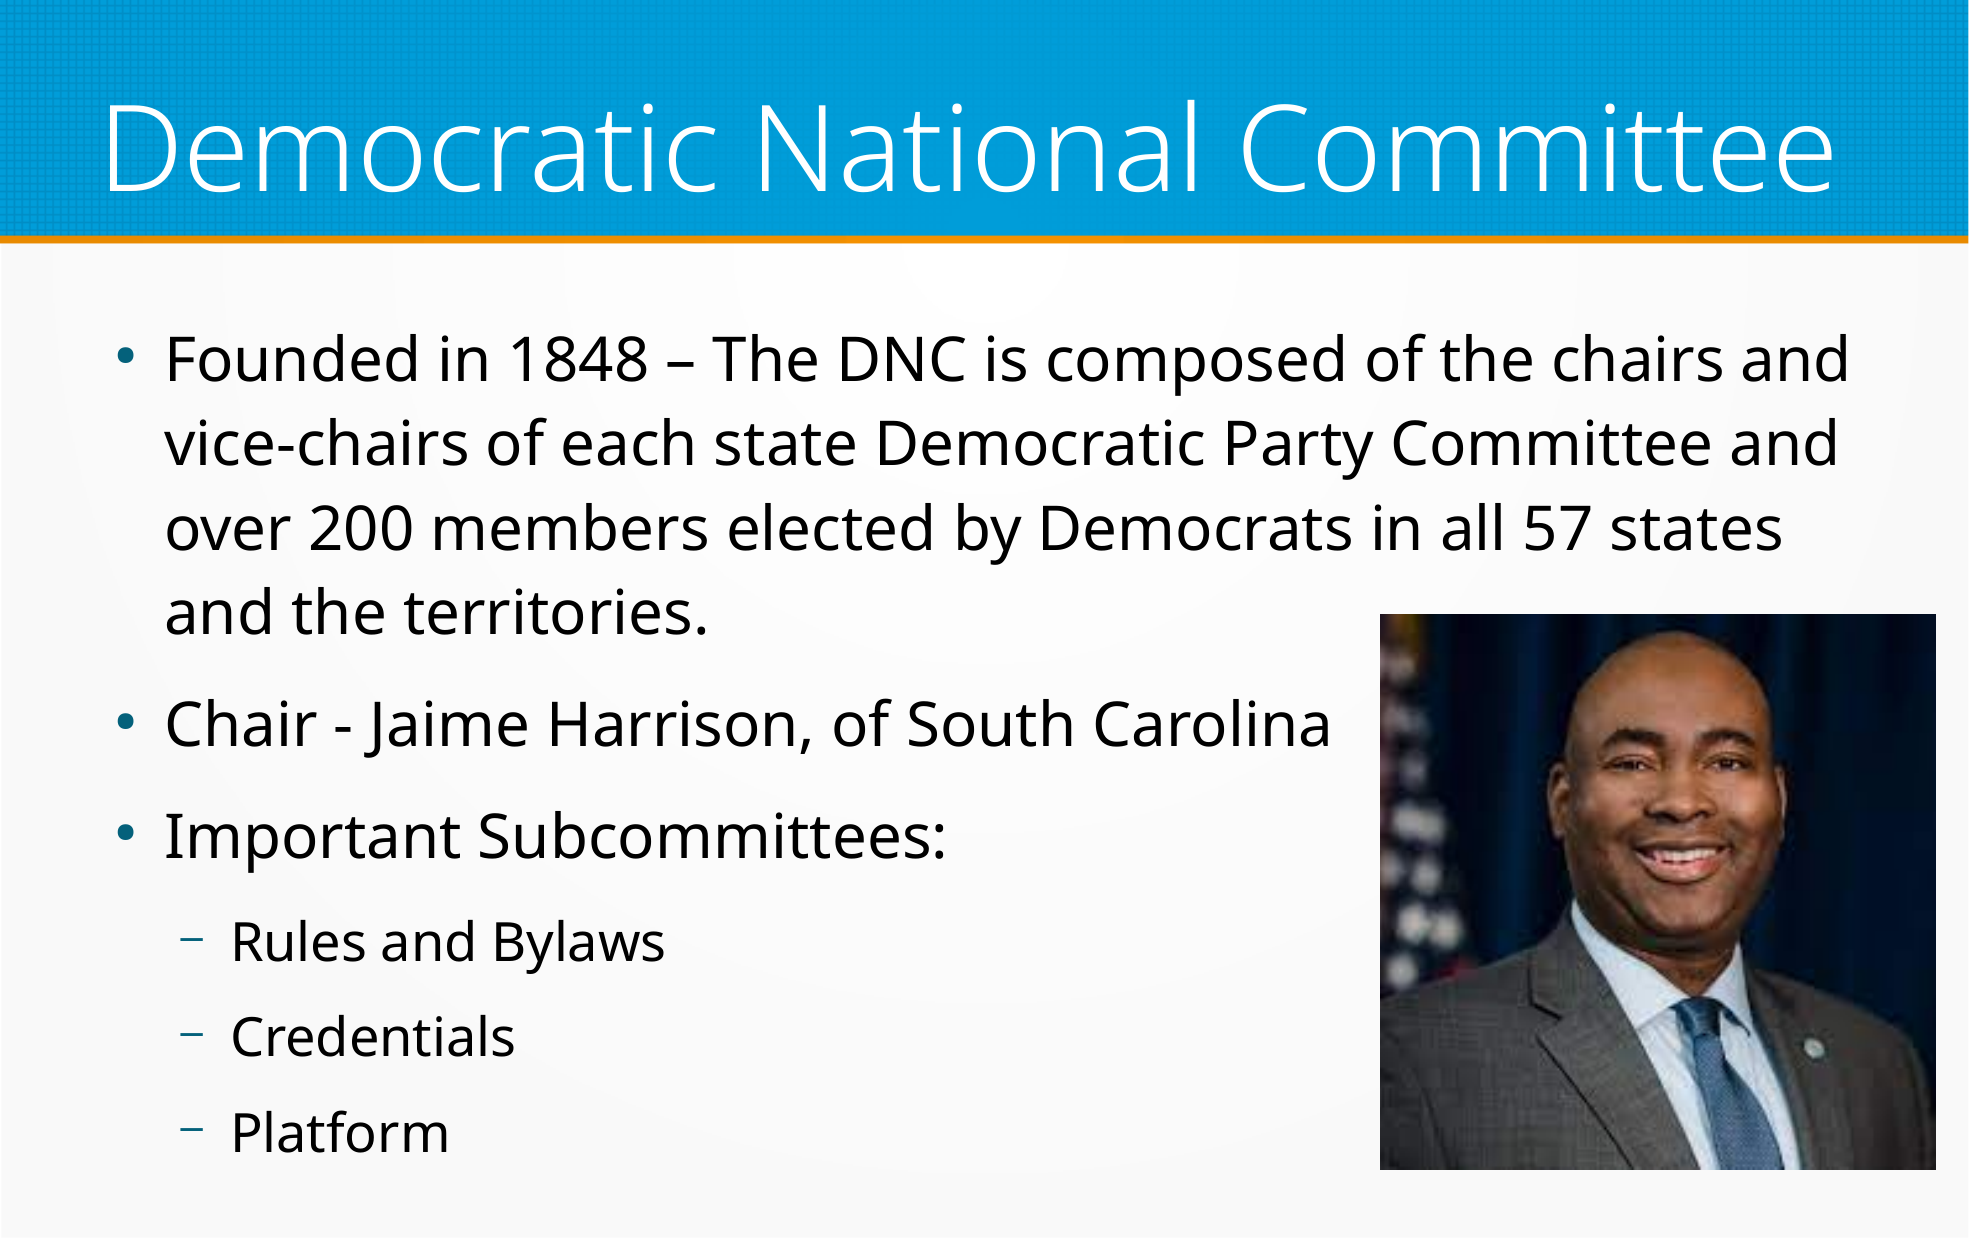

# Democratic National Committee
Founded in 1848 – The DNC is composed of the chairs and vice-chairs of each state Democratic Party Committee and over 200 members elected by Democrats in all 57 states and the territories.
Chair - Jaime Harrison, of South Carolina
Important Subcommittees:
Rules and Bylaws
Credentials
Platform